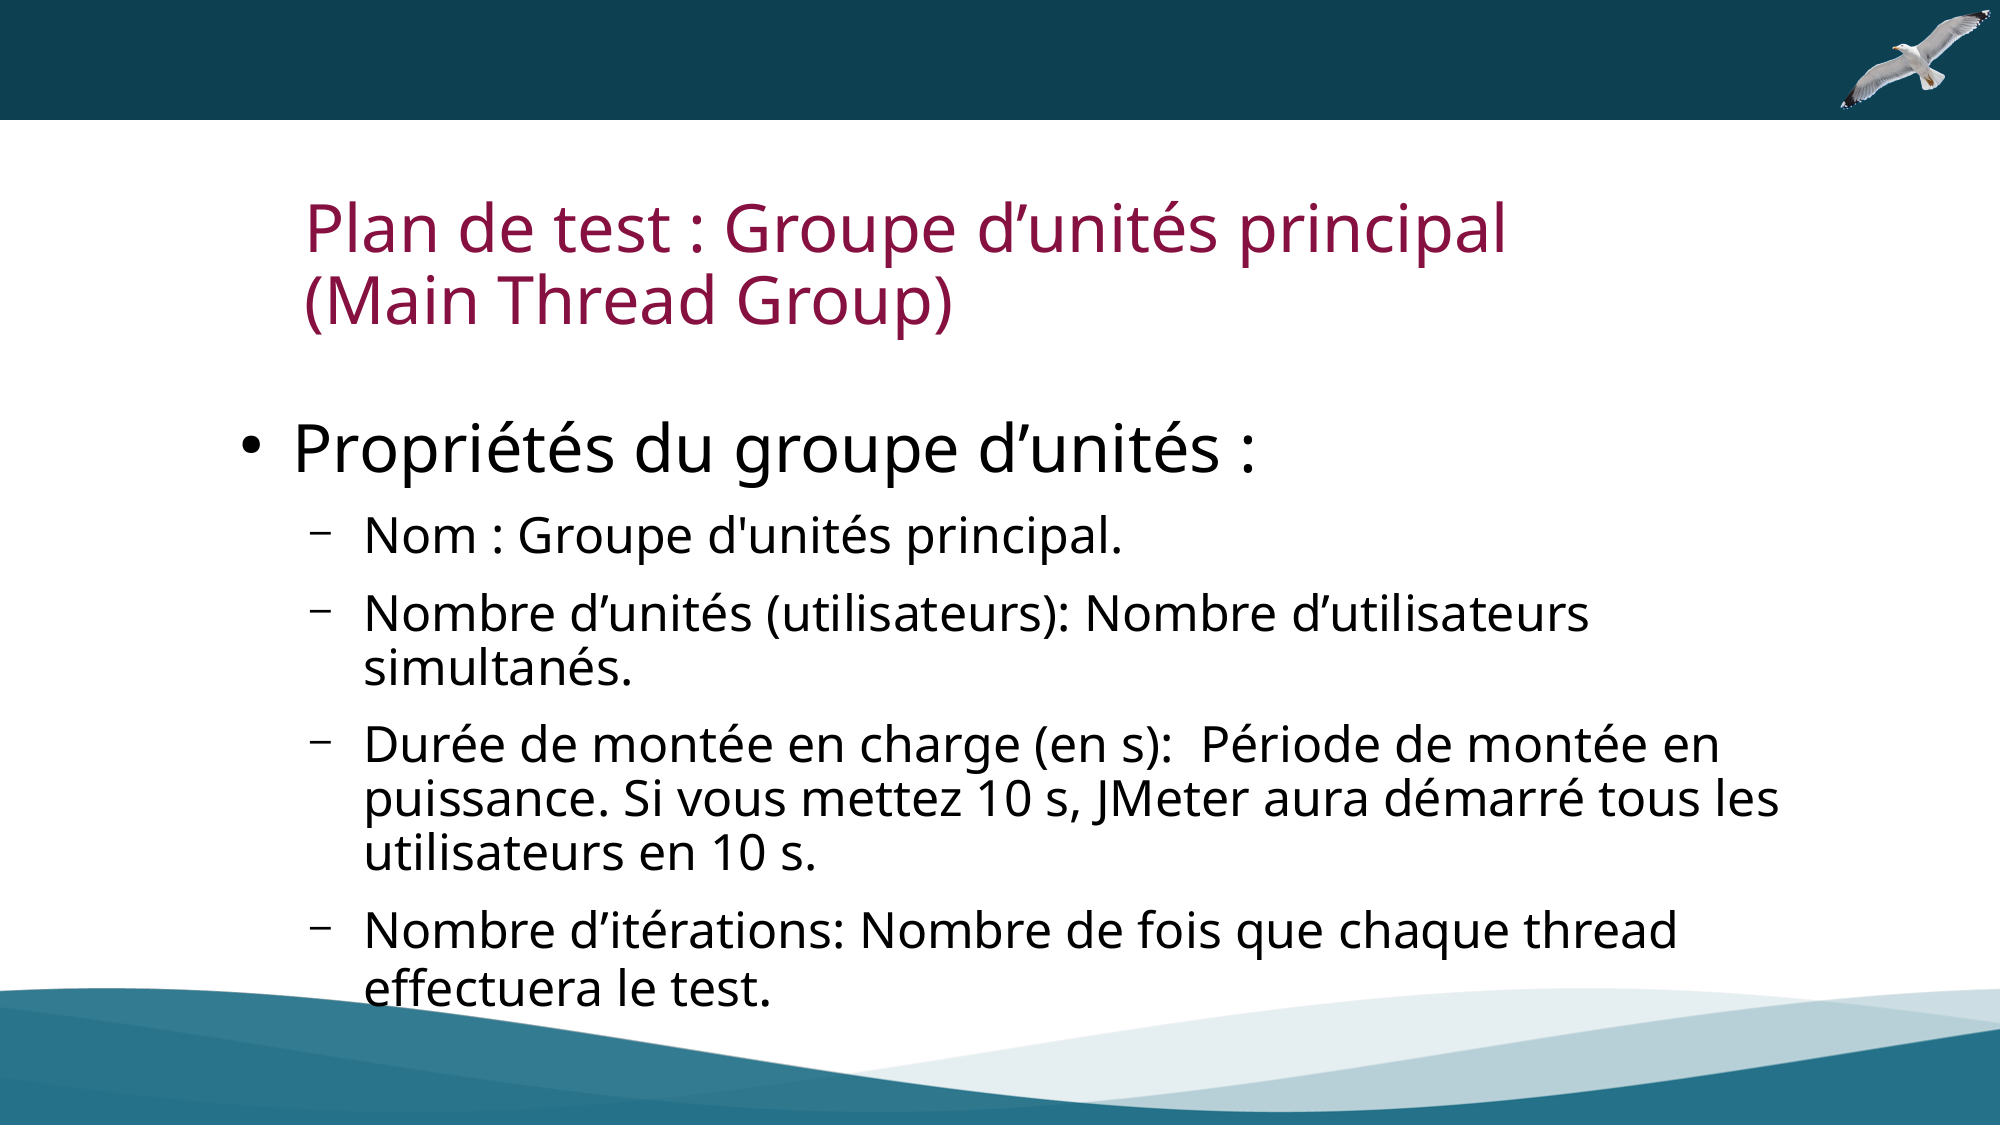

Plan de test : Groupe d’unités principal (Main Thread Group)
# Propriétés du groupe d’unités :
Nom : Groupe d'unités principal.
Nombre d’unités (utilisateurs): Nombre d’utilisateurs simultanés.
Durée de montée en charge (en s): Période de montée en puissance. Si vous mettez 10 s, JMeter aura démarré tous les utilisateurs en 10 s.
Nombre d’itérations: Nombre de fois que chaque thread effectuera le test.